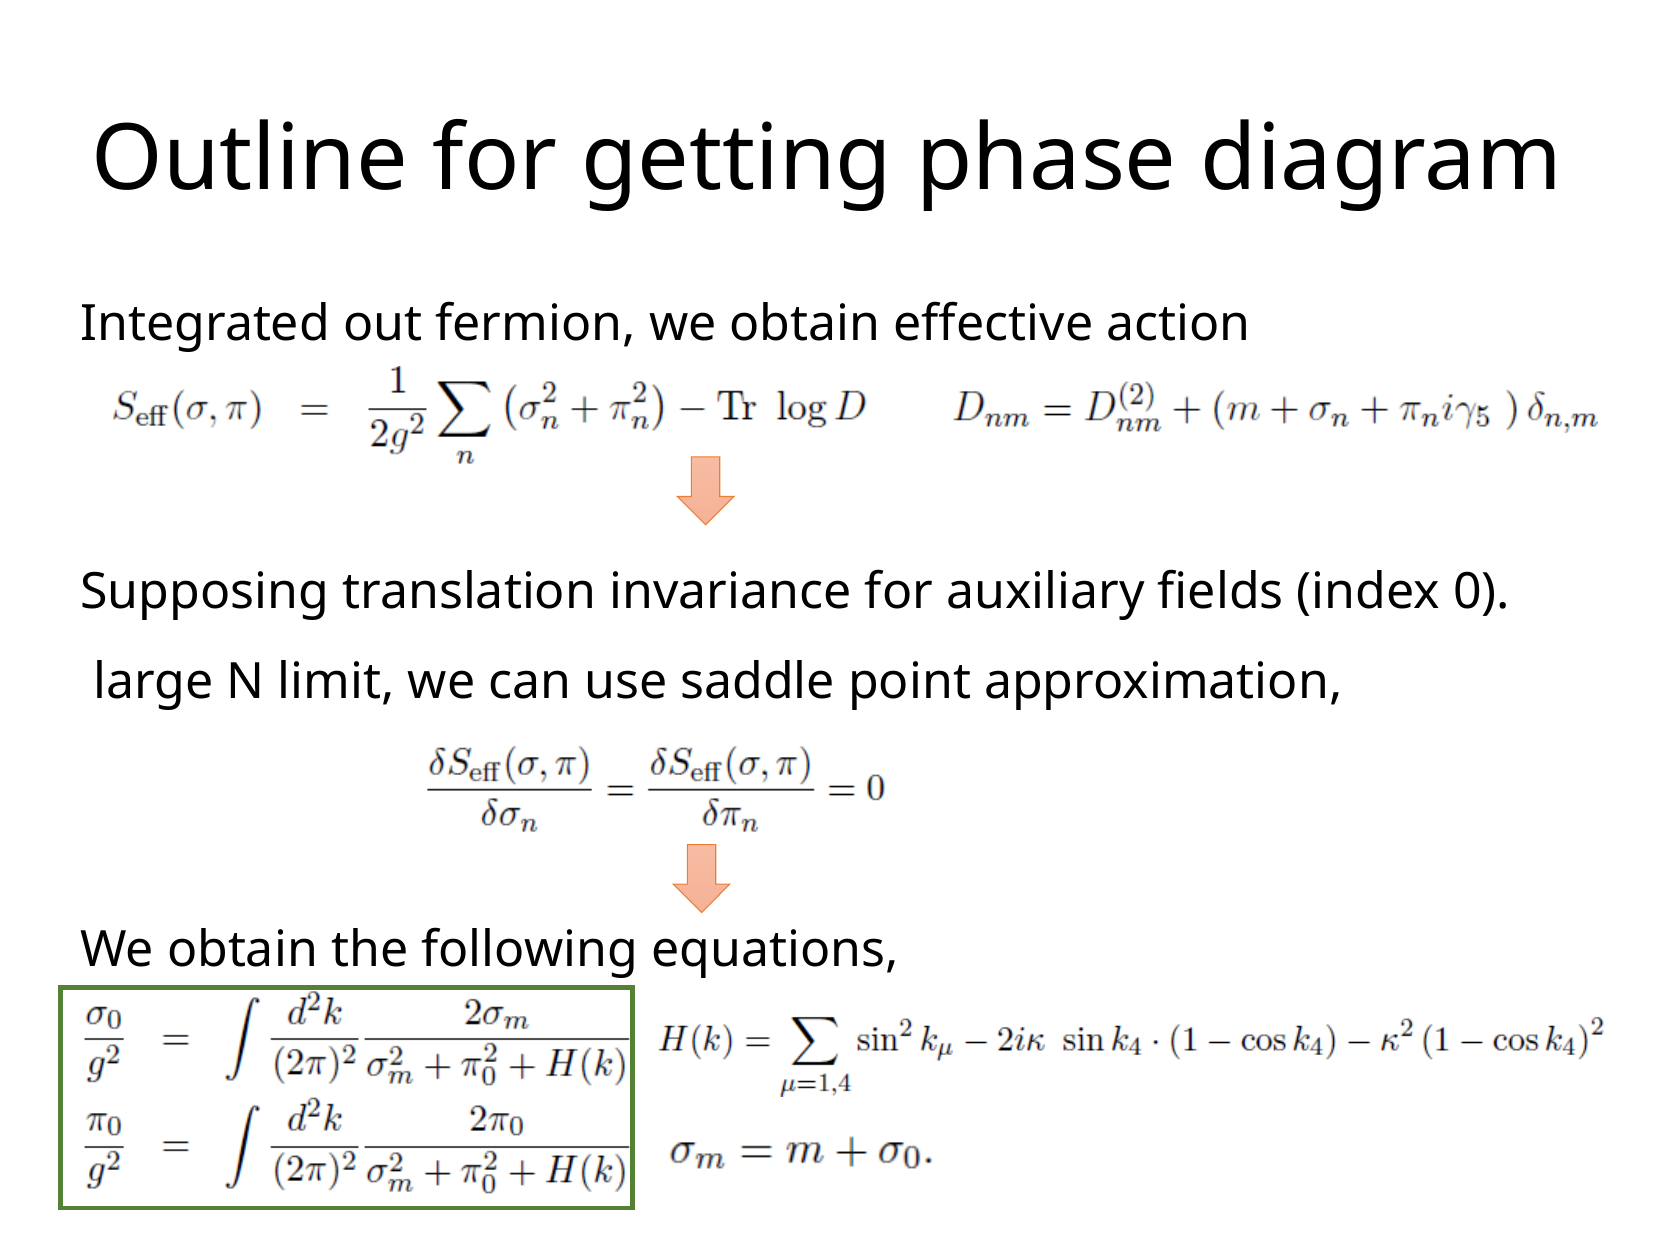

# Outline for getting phase diagram
Integrated out fermion, we obtain effective action
Supposing translation invariance for auxiliary fields (index 0).
 large N limit, we can use saddle point approximation,
We obtain the following equations,